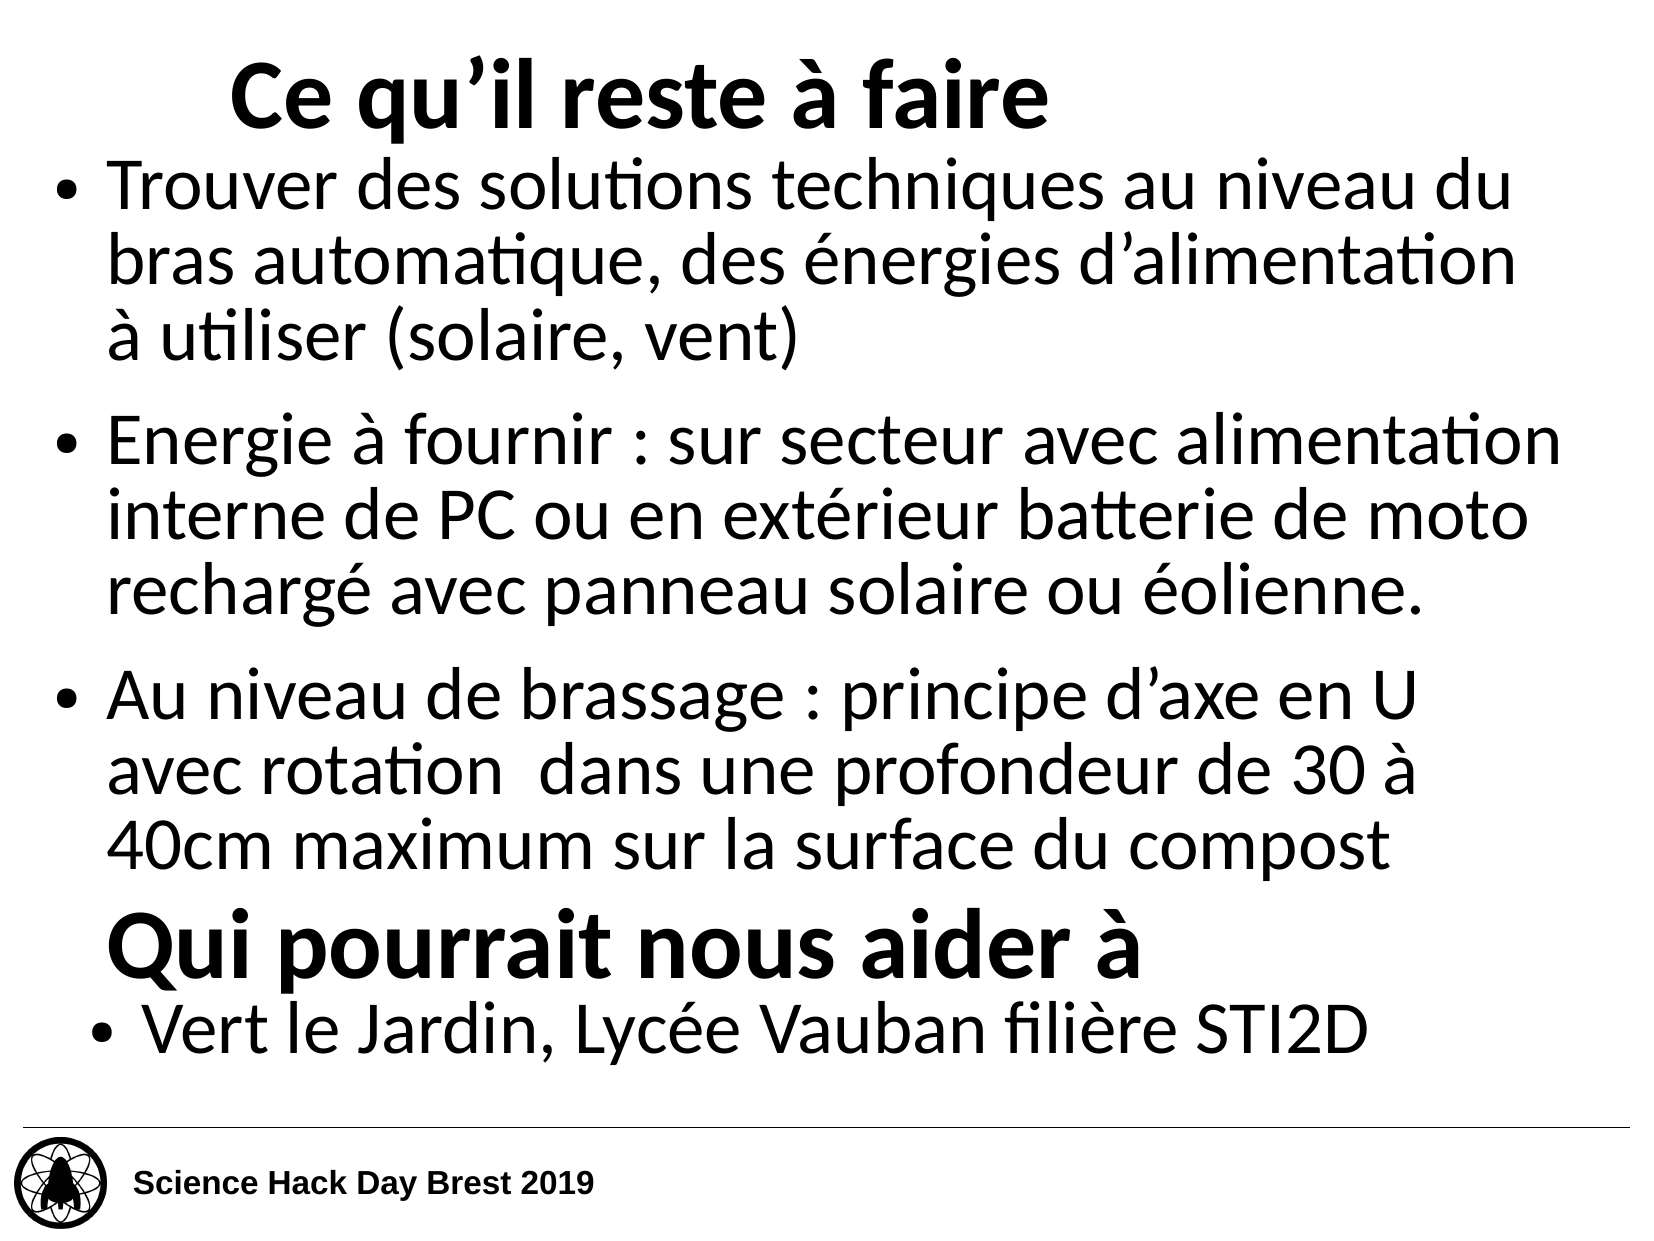

# Ce qu’il reste à faire
Trouver des solutions techniques au niveau du bras automatique, des énergies d’alimentation à utiliser (solaire, vent)
Energie à fournir : sur secteur avec alimentation interne de PC ou en extérieur batterie de moto rechargé avec panneau solaire ou éolienne.
Au niveau de brassage : principe d’axe en U avec rotation dans une profondeur de 30 à 40cm maximum sur la surface du compost
Qui pourrait nous aider à
Vert le Jardin, Lycée Vauban filière STI2D
Science Hack Day Brest 2019